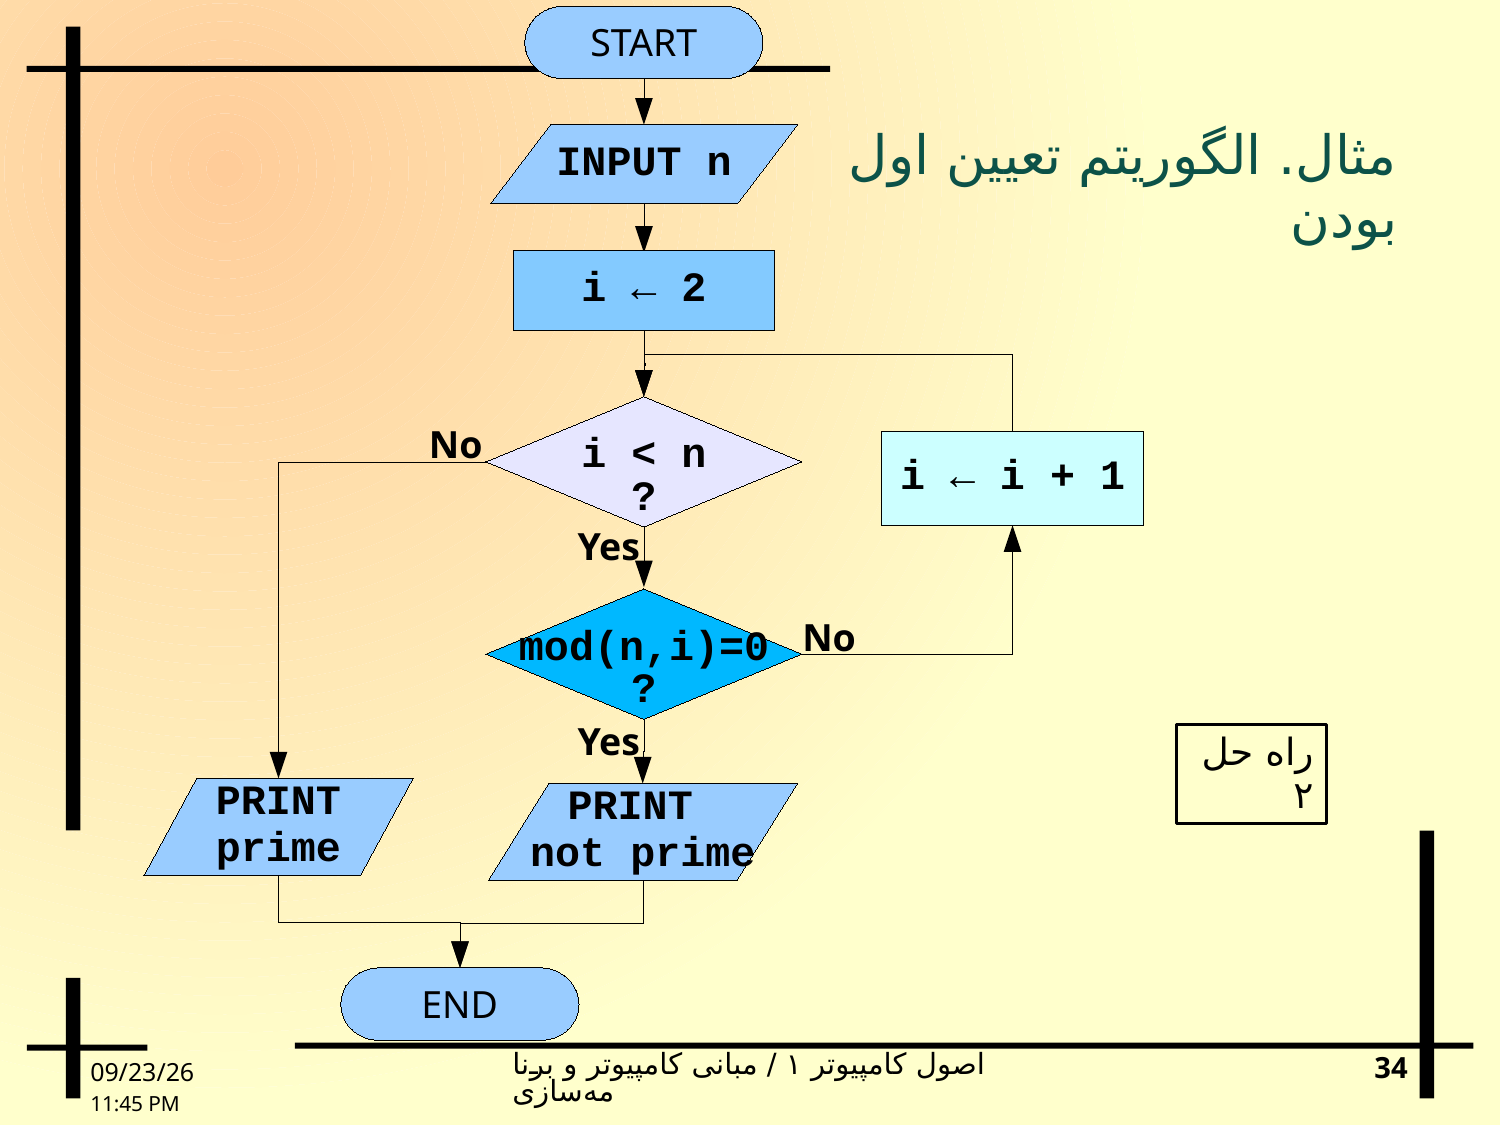

START
INPUT n
# مثال. الگوریتم تعیین اول بودن
i ← 2
i < n
?
No
i ← i + 1
Yes
mod(n,i)=0
?
No
Yes
راه حل ۲
PRINT
prime
PRINT
not prime
END
اصول کامپیوتر ۱ / مبانی کامپیوتر و برنامه‌سازی
34